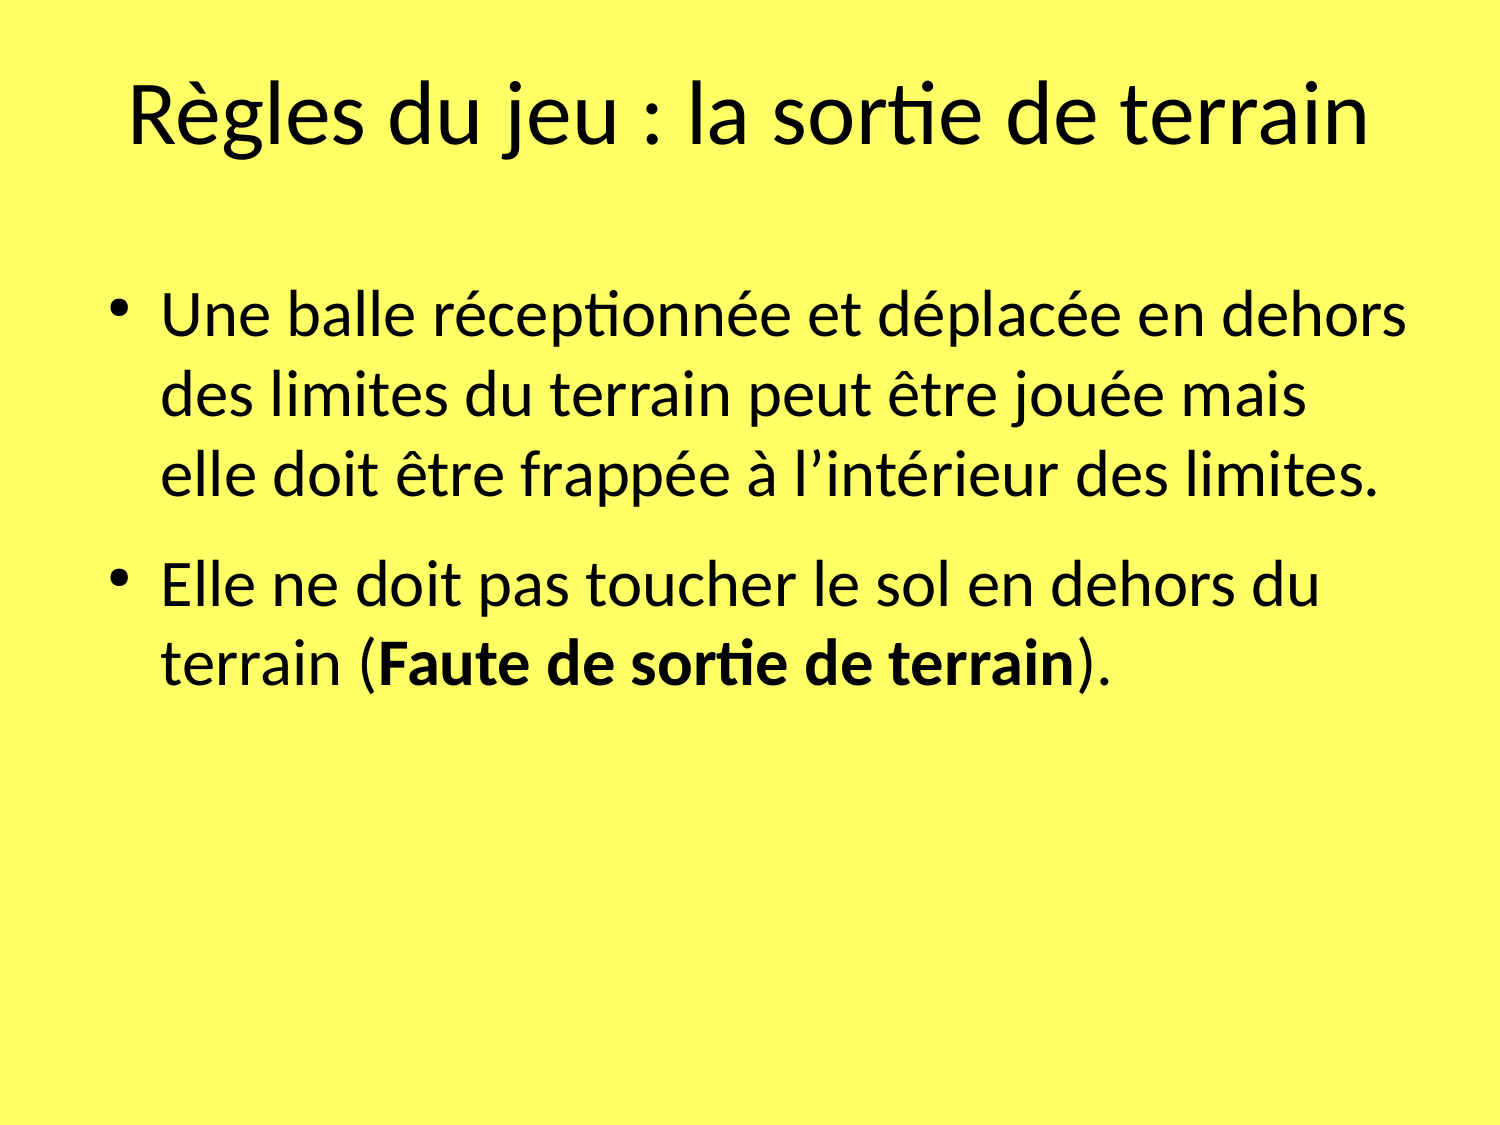

# Règles du jeu : la sortie de terrain
Une balle réceptionnée et déplacée en dehors des limites du terrain peut être jouée mais elle doit être frappée à l’intérieur des limites.
Elle ne doit pas toucher le sol en dehors du terrain (Faute de sortie de terrain).